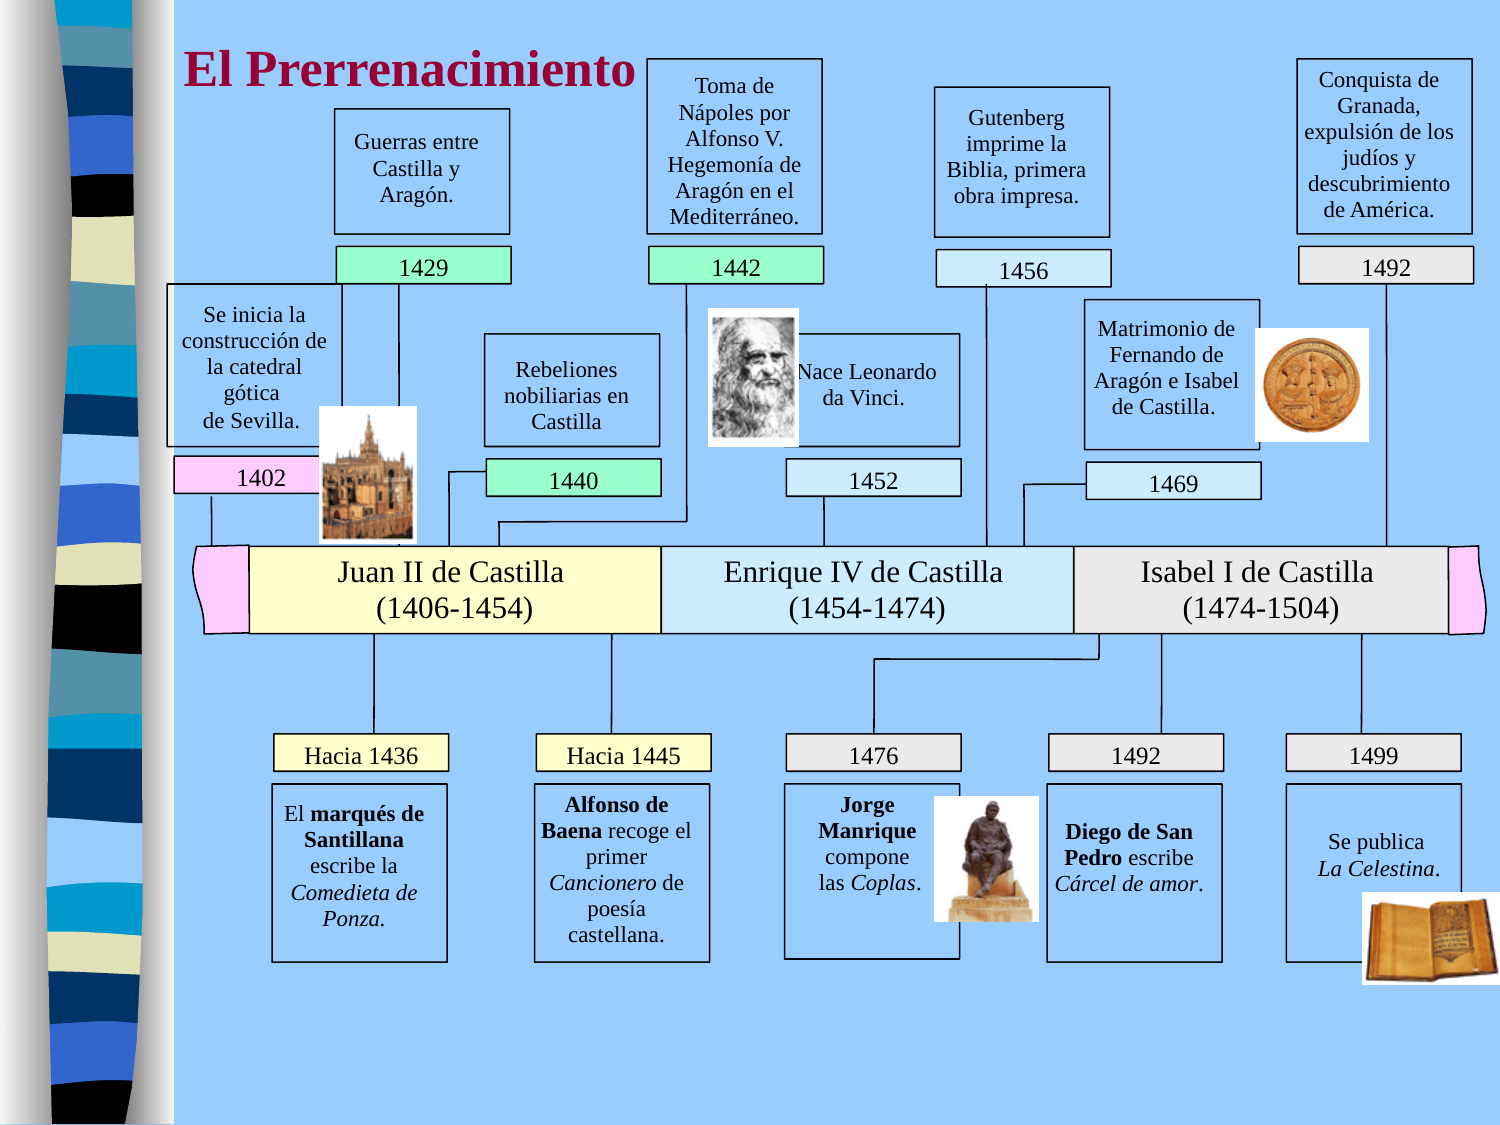

El Prerrenacimiento
Conquista de Granada, expulsión de los judíos y descubrimiento de América.
Toma de Nápoles por Alfonso V. Hegemonía de Aragón en el Mediterráneo.
Gutenberg imprime la Biblia, primera obra impresa.
Guerras entre Castilla y Aragón.
1429
1442
1492
1456
Se inicia la construcción de la catedral gótica
de Sevilla.
Matrimonio de Fernando de Aragón e Isabel de Castilla.
Rebeliones nobiliarias en Castilla
Nace Leonardo da Vinci.
1402
1440
1452
1469
Juan II de Castilla
(1406-1454)
Enrique IV de Castilla
(1454-1474)
Isabel I de Castilla
(1474-1504)
Hacia 1436
Hacia 1445
1476
1492
1499
Alfonso de Baena recoge el primer Cancionero de poesía castellana.
Jorge Manrique compone
 las Coplas.
El marqués de Santillana escribe la Comedieta de Ponza.
Diego de San Pedro escribe Cárcel de amor.
Se publica
La Celestina.